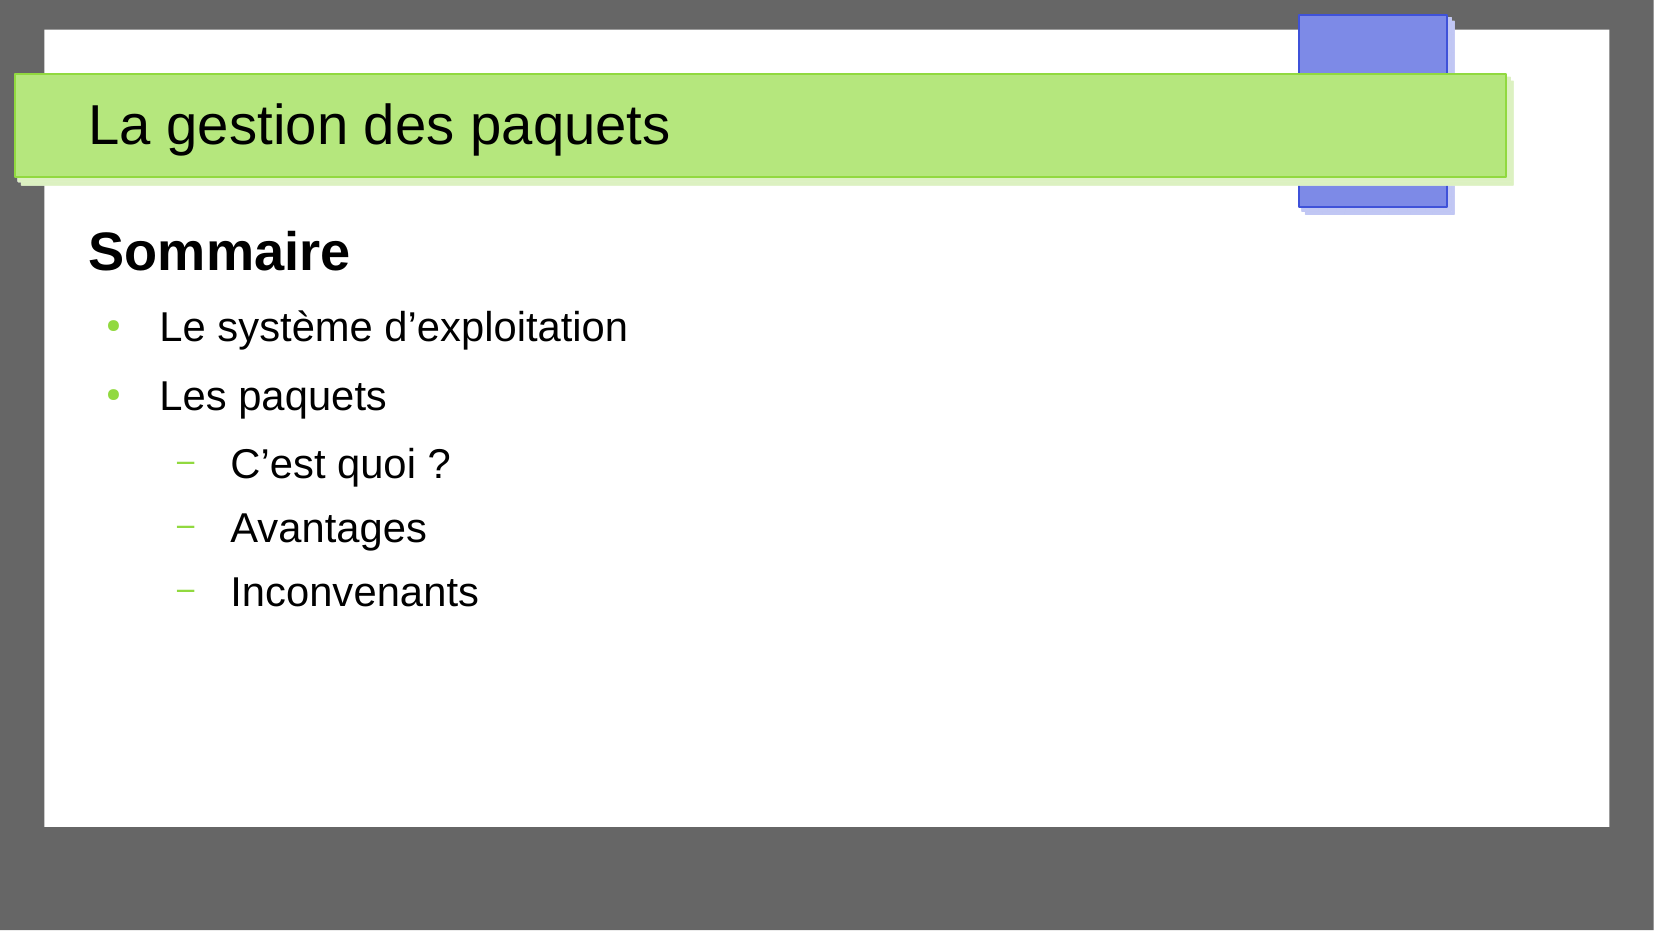

# La gestion des paquets
Sommaire
Le système d’exploitation
Les paquets
C’est quoi ?
Avantages
Inconvenants